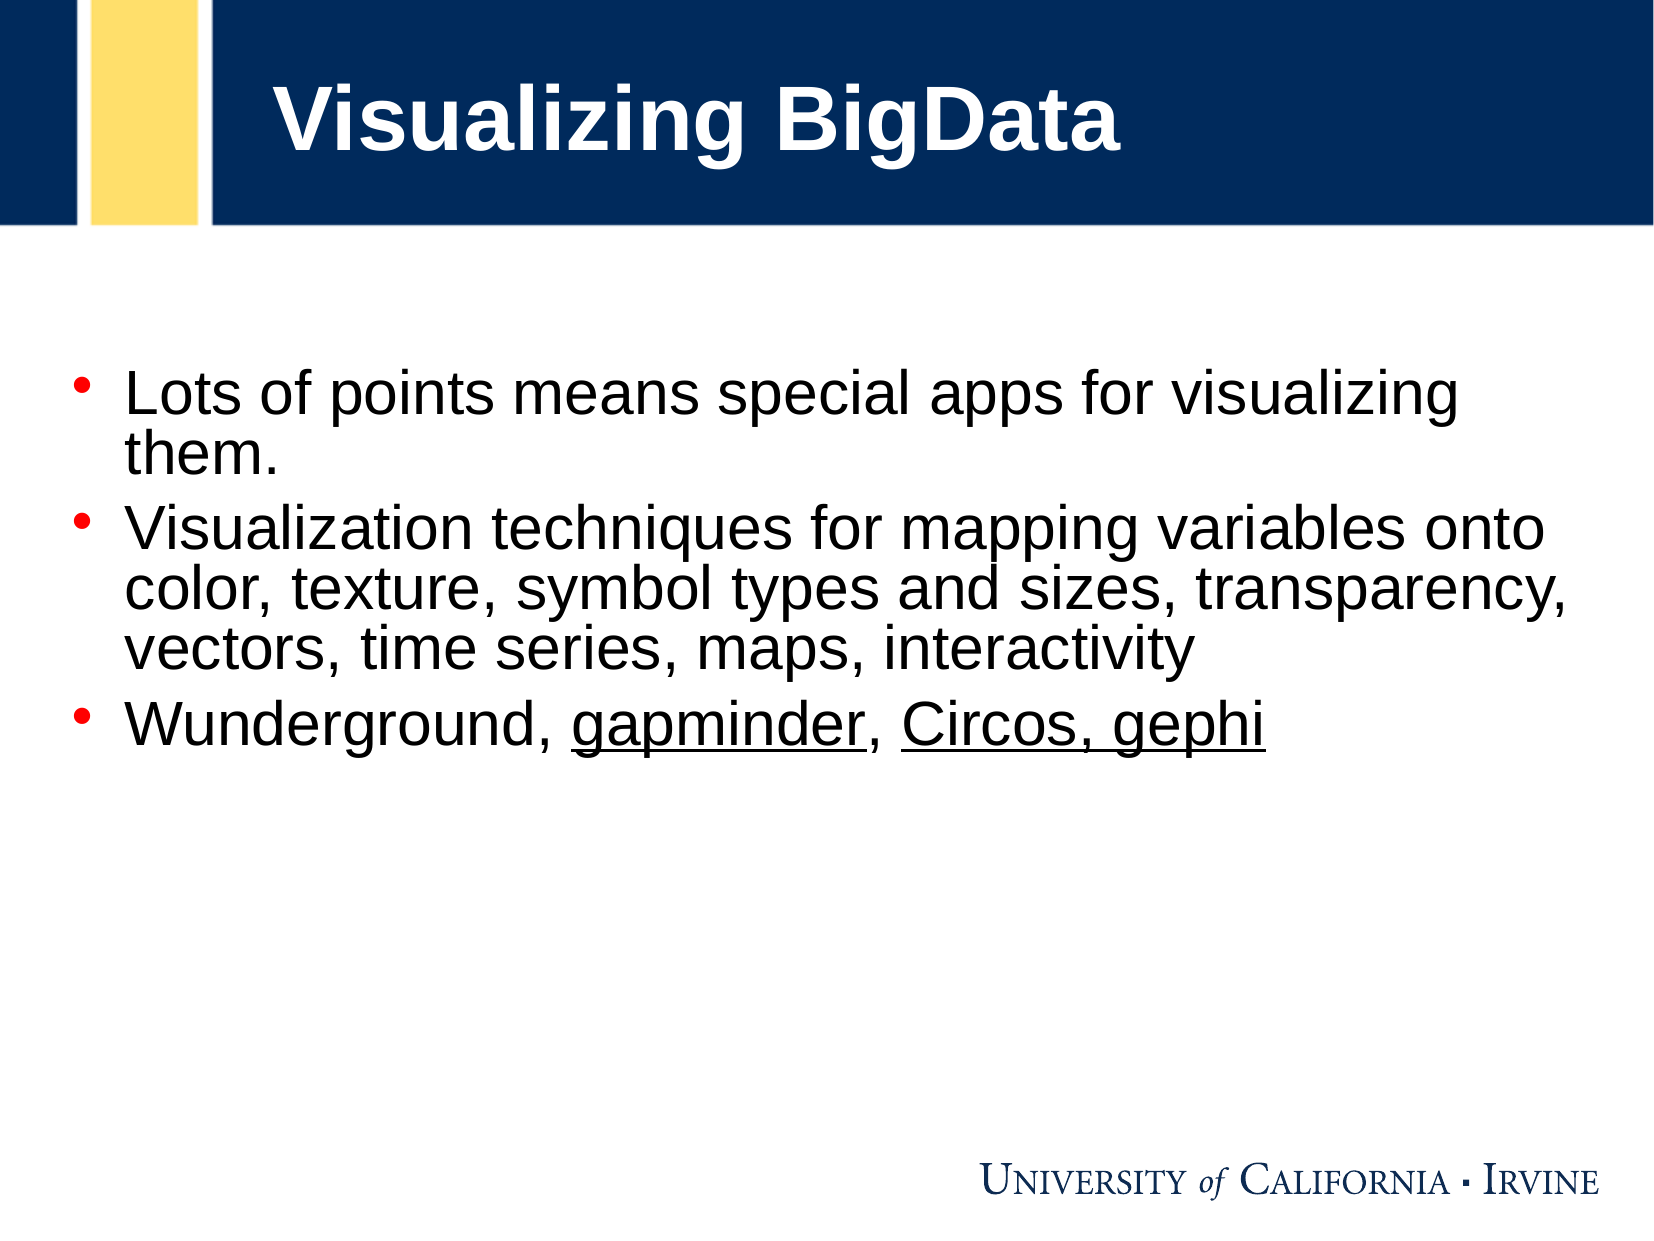

# Visualizing BigData
Lots of points means special apps for visualizing them.
Visualization techniques for mapping variables onto color, texture, symbol types and sizes, transparency, vectors, time series, maps, interactivity
Wunderground, gapminder, Circos, gephi